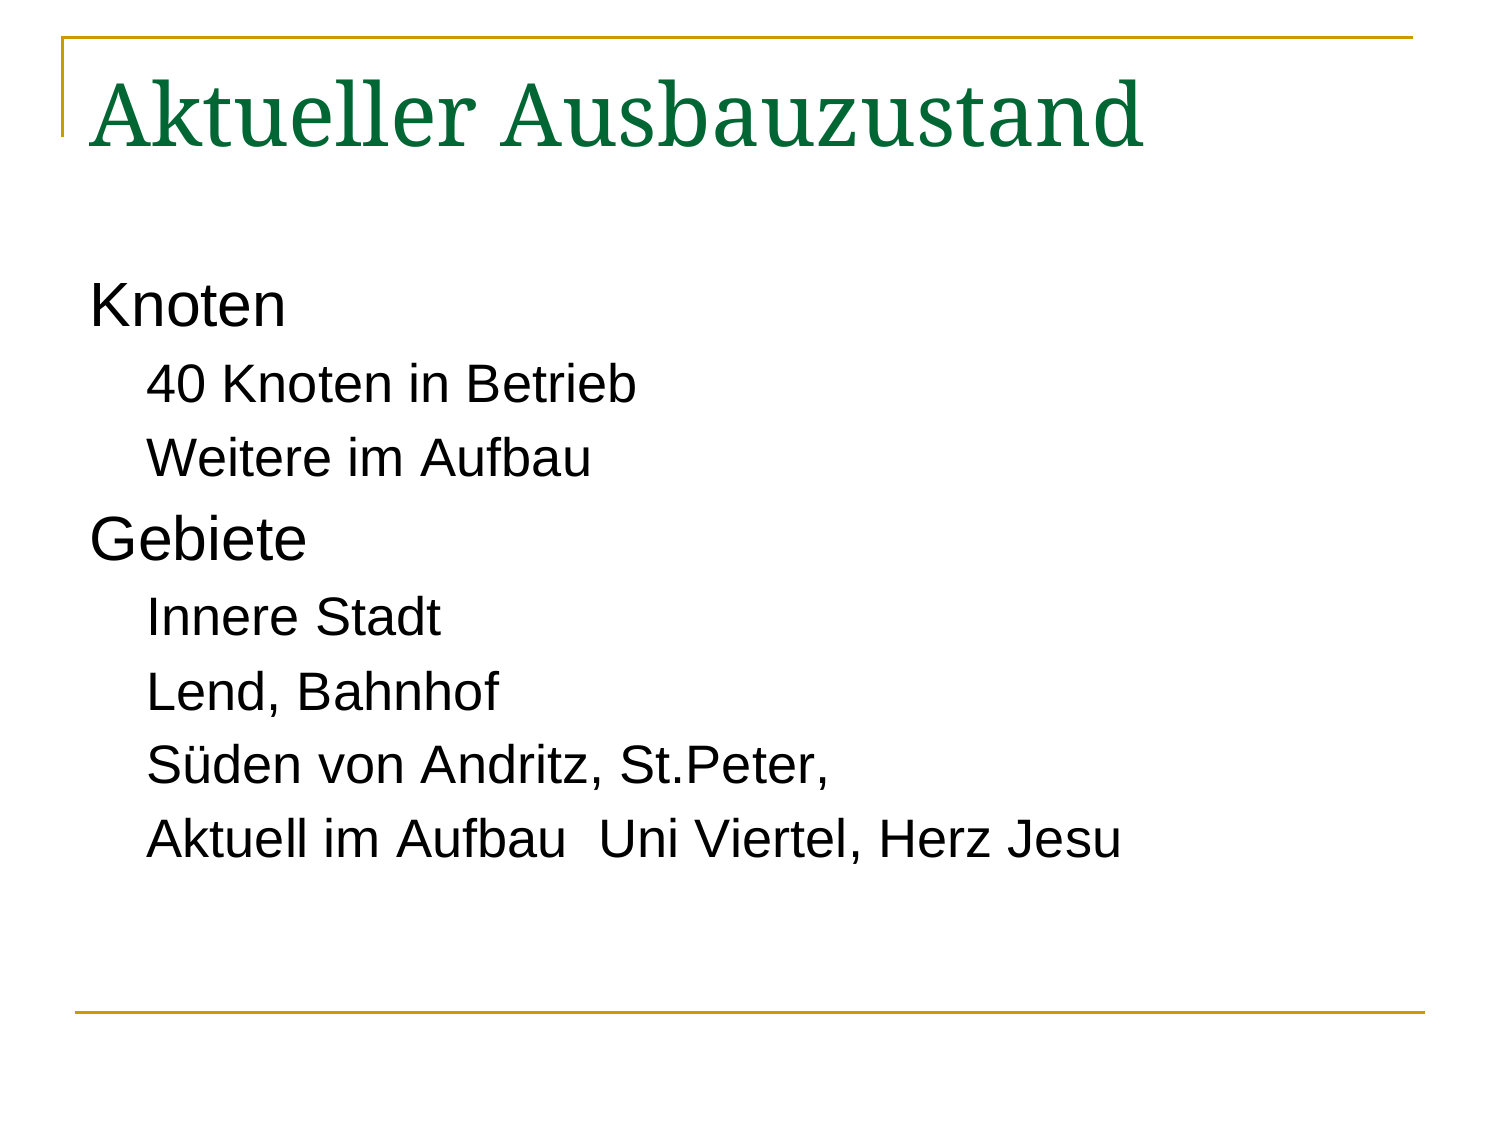

# Aktueller Ausbauzustand
Knoten
40 Knoten in Betrieb
Weitere im Aufbau
Gebiete
Innere Stadt
Lend, Bahnhof
Süden von Andritz, St.Peter,
Aktuell im Aufbau Uni Viertel, Herz Jesu